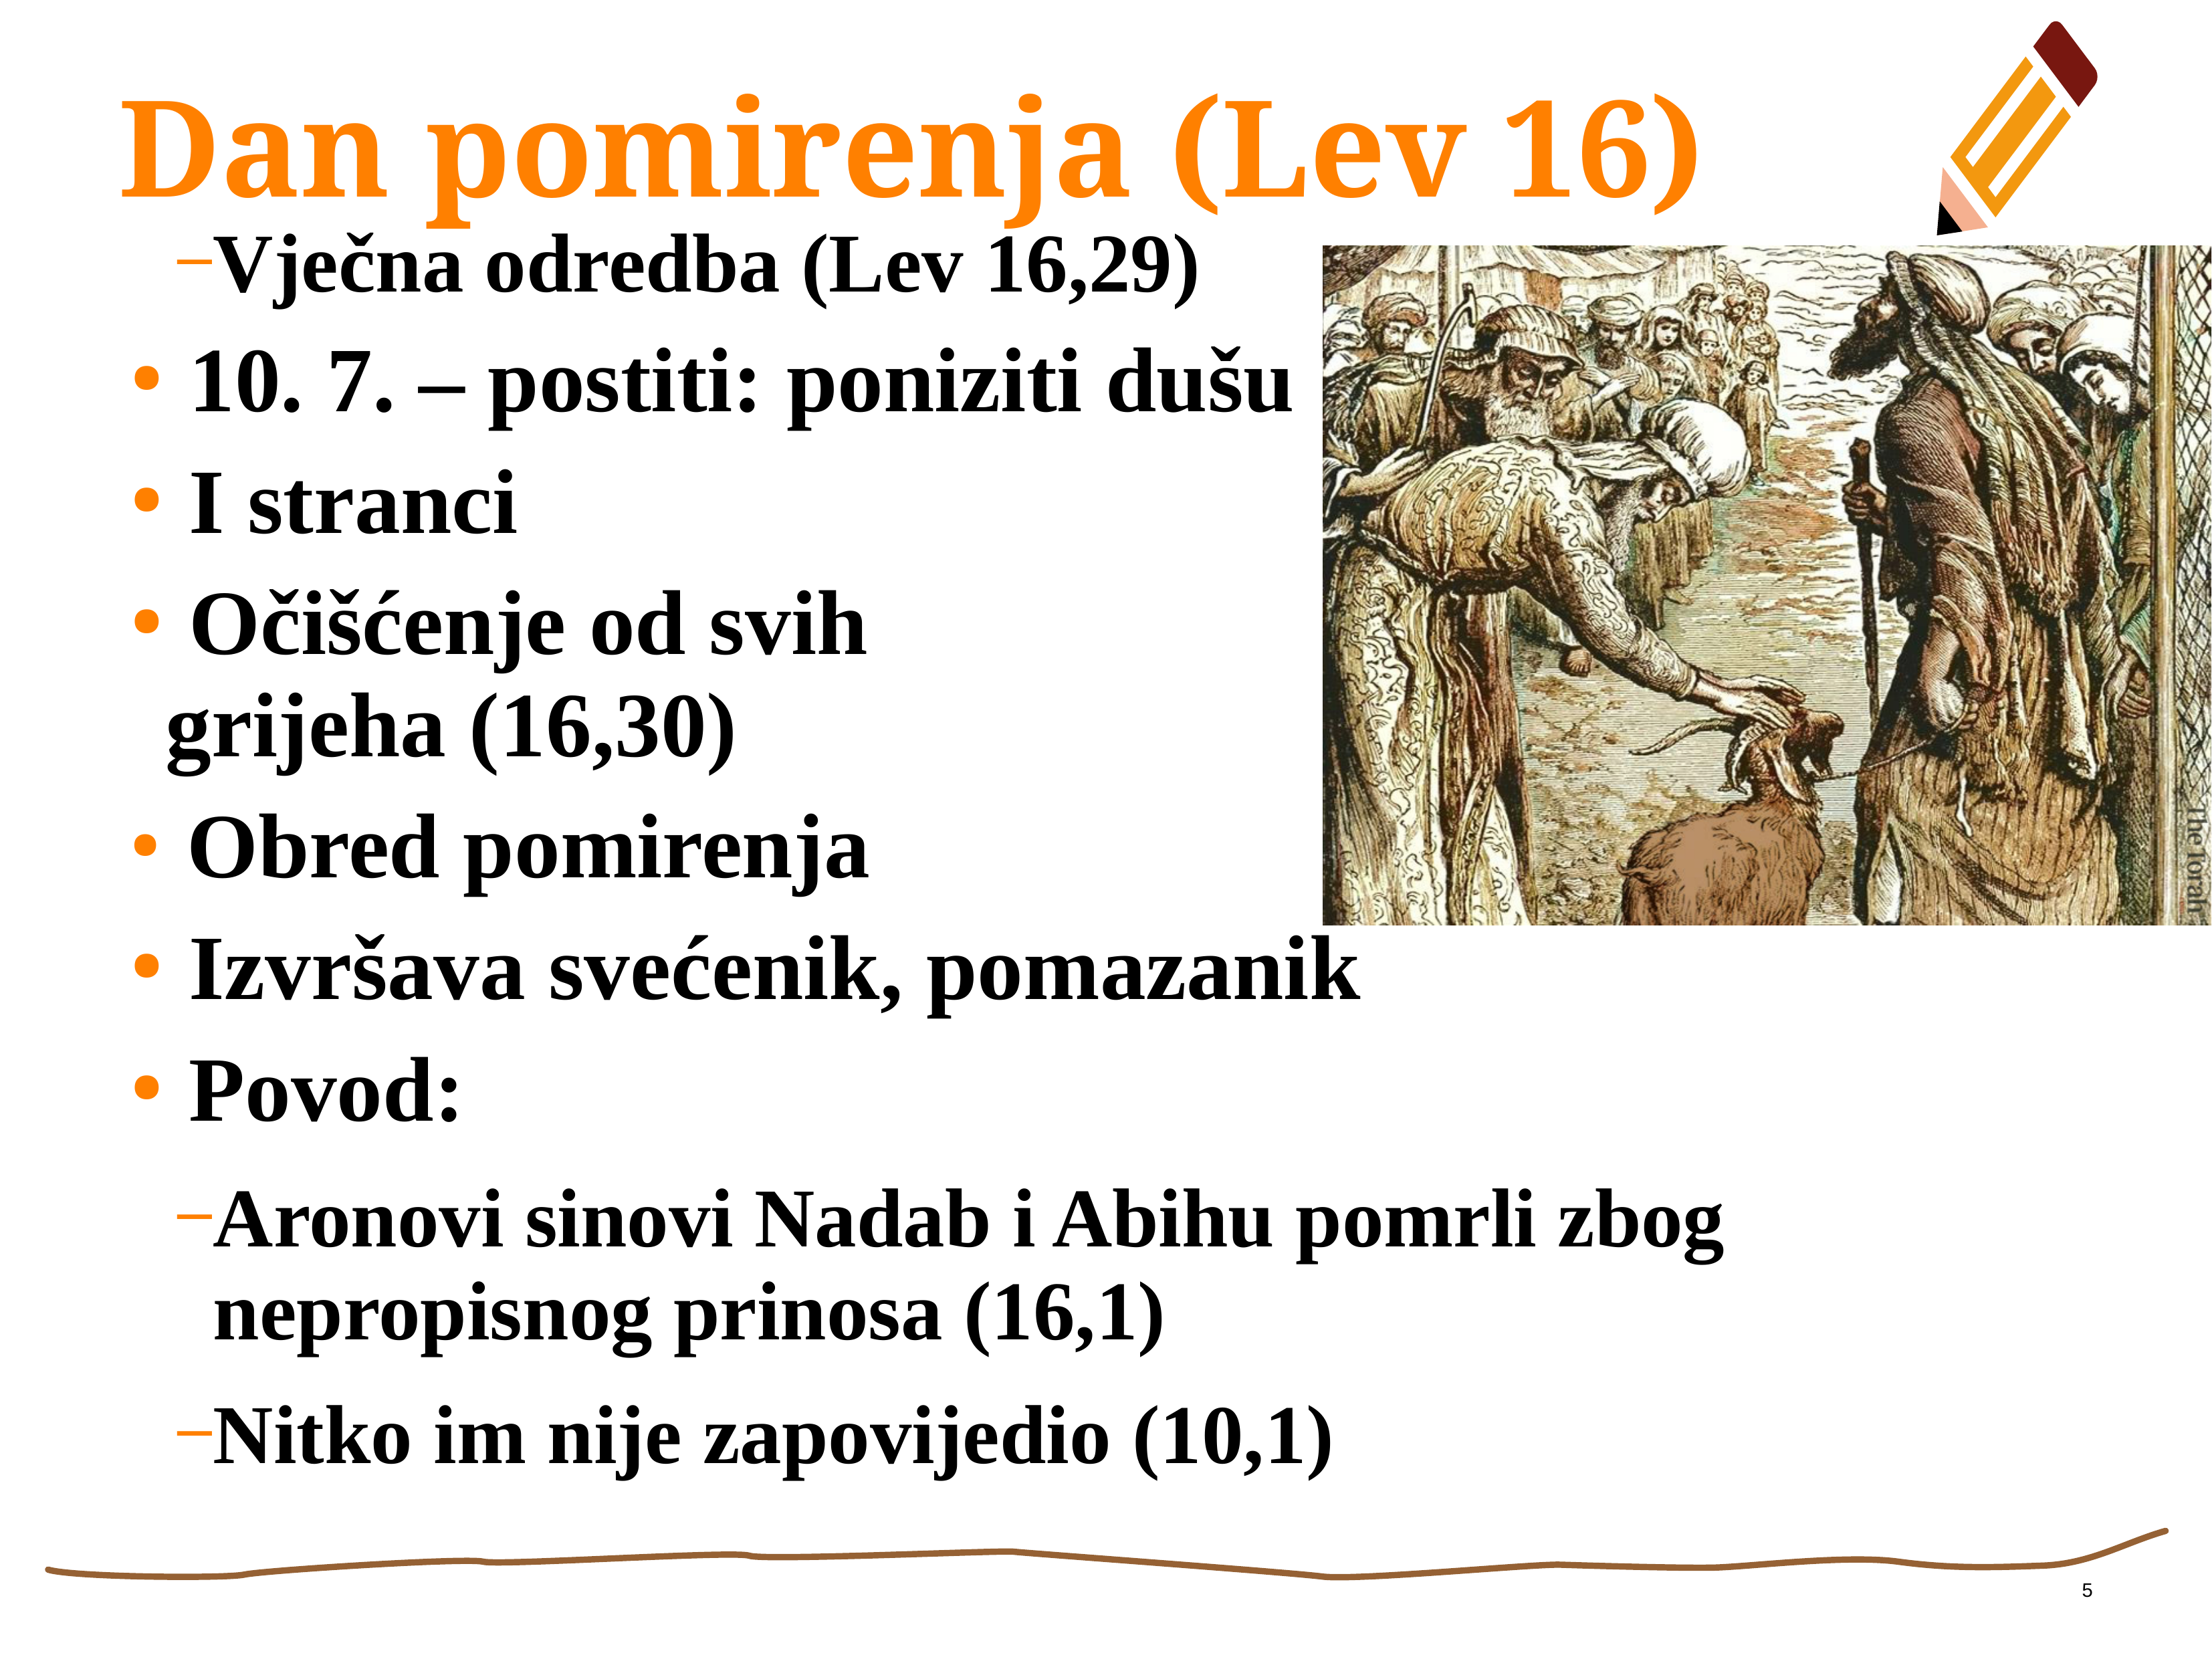

# Dan pomirenja (Lev 16)
Vječna odredba (Lev 16,29)
 10. 7. – postiti: poniziti dušu
 I stranci
 Očišćenje od svih
grijeha (16,30)
 Obred pomirenja
 Izvršava svećenik, pomazanik
 Povod:
Aronovi sinovi Nadab i Abihu pomrli zbog nepropisnog prinosa (16,1)
Nitko im nije zapovijedio (10,1)
5